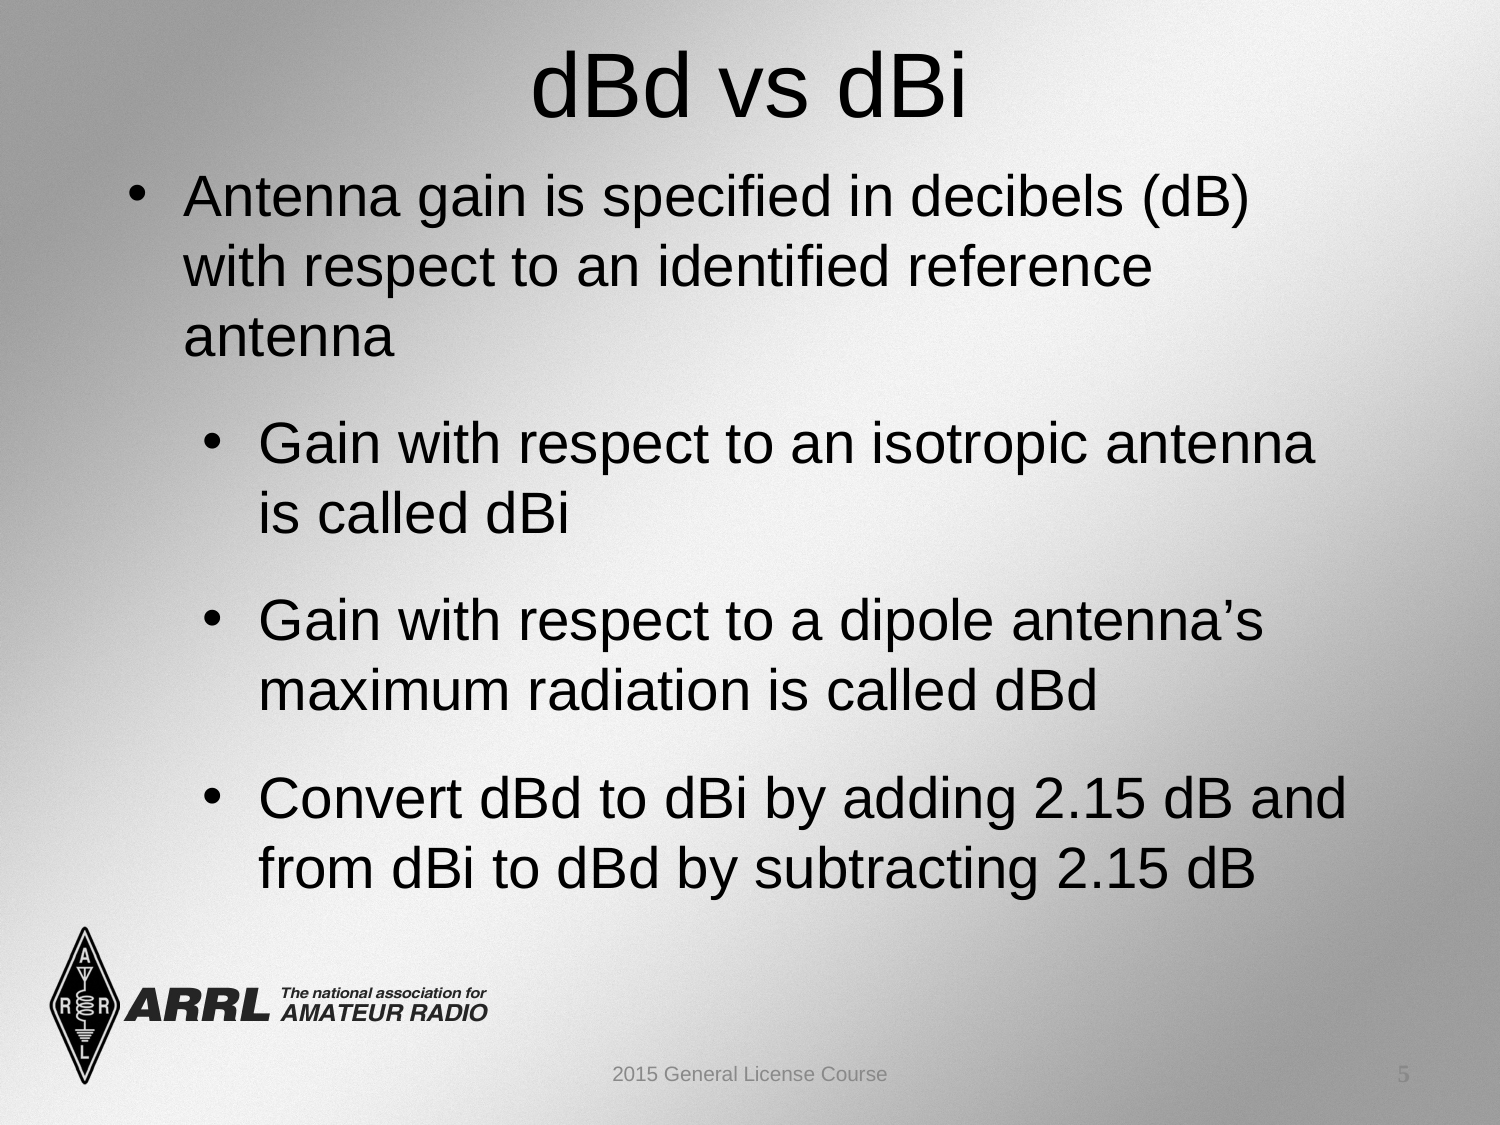

dBd vs dBi
Antenna gain is specified in decibels (dB) with respect to an identified reference antenna
Gain with respect to an isotropic antenna is called dBi
Gain with respect to a dipole antenna’s maximum radiation is called dBd
Convert dBd to dBi by adding 2.15 dB and from dBi to dBd by subtracting 2.15 dB
2015 General License Course